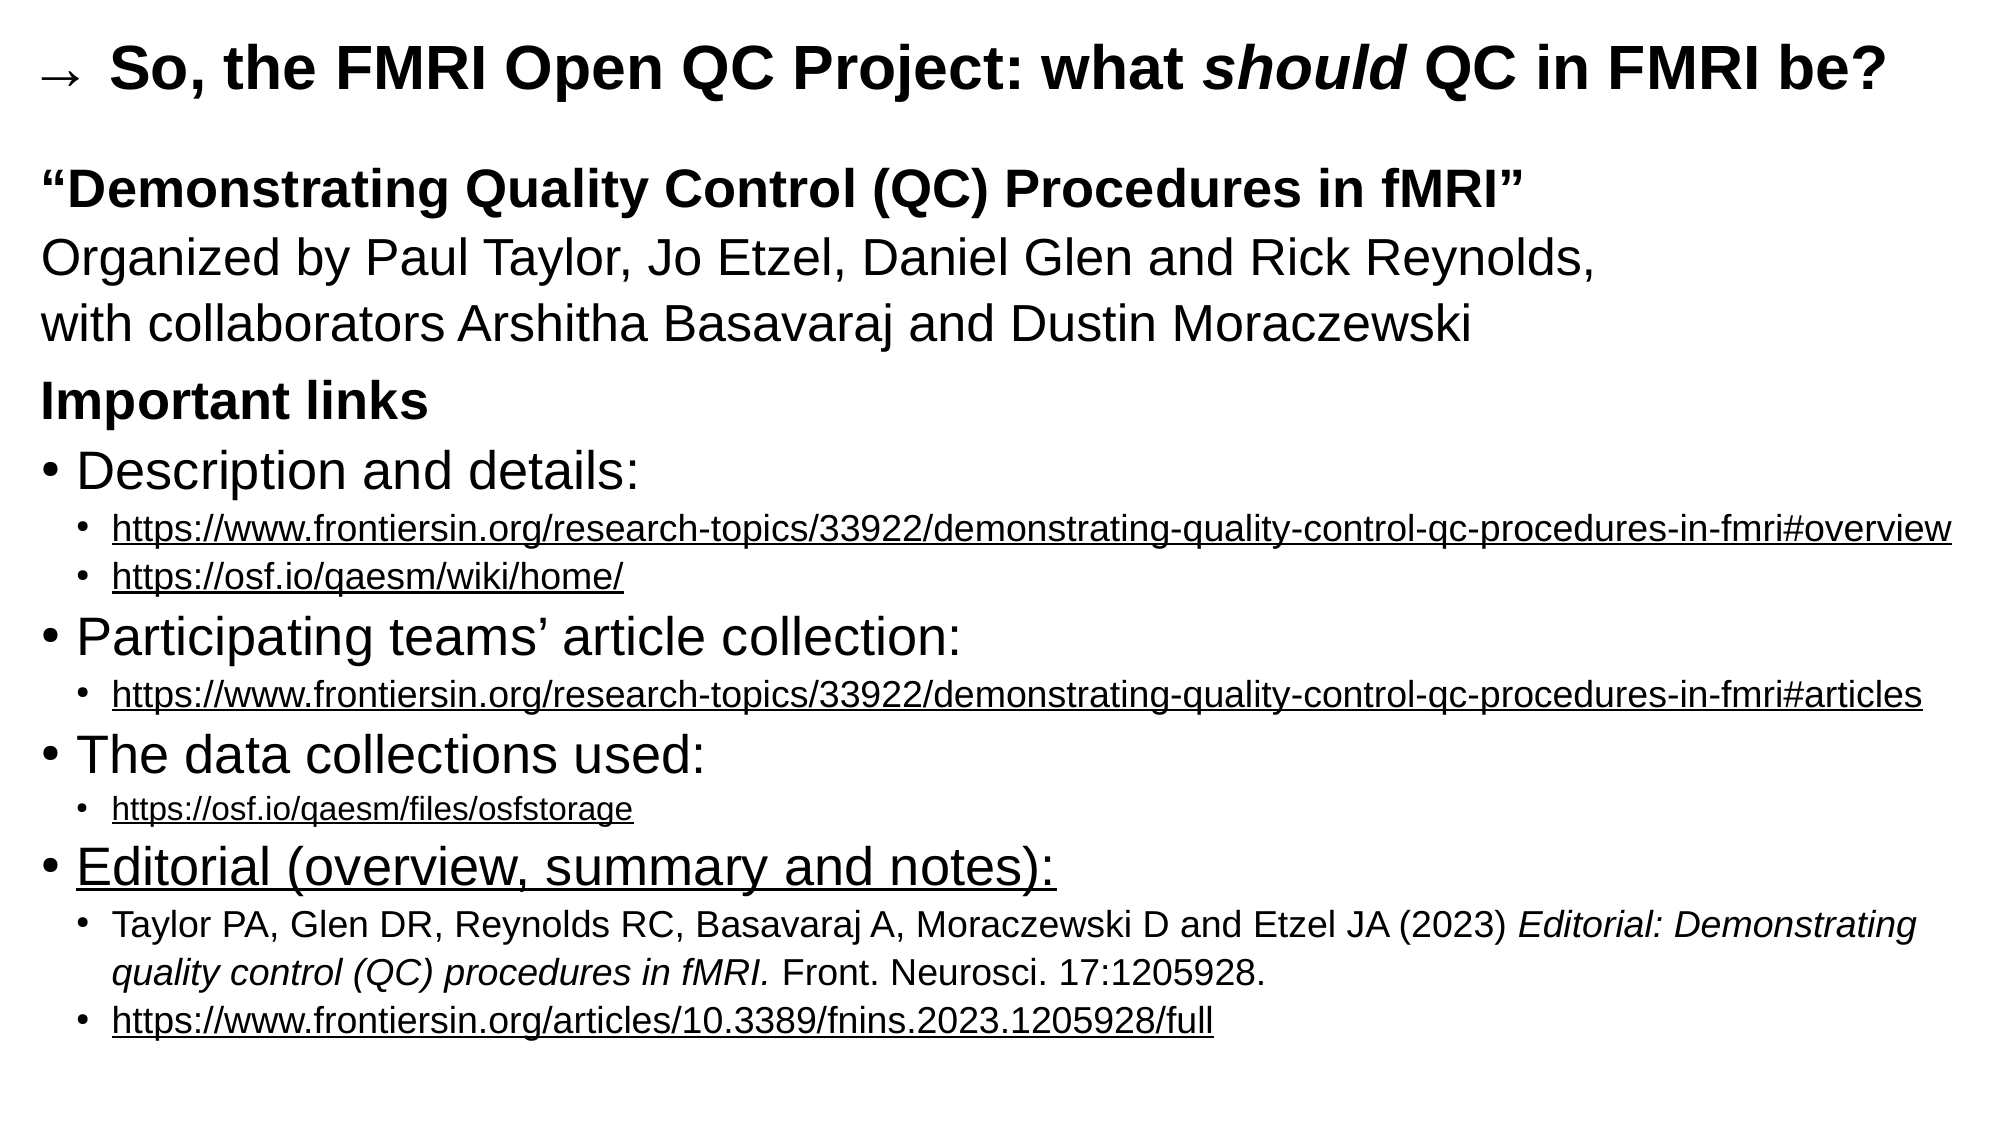

→ So, the FMRI Open QC Project: what should QC in FMRI be?
“Demonstrating Quality Control (QC) Procedures in fMRI”
Organized by Paul Taylor, Jo Etzel, Daniel Glen and Rick Reynolds,
with collaborators Arshitha Basavaraj and Dustin Moraczewski
Important links
Description and details:
https://www.frontiersin.org/research-topics/33922/demonstrating-quality-control-qc-procedures-in-fmri#overview
https://osf.io/qaesm/wiki/home/
Participating teams’ article collection:
https://www.frontiersin.org/research-topics/33922/demonstrating-quality-control-qc-procedures-in-fmri#articles
The data collections used:
https://osf.io/qaesm/files/osfstorage
Editorial (overview, summary and notes):
Taylor PA, Glen DR, Reynolds RC, Basavaraj A, Moraczewski D and Etzel JA (2023) Editorial: Demonstrating
quality control (QC) procedures in fMRI. Front. Neurosci. 17:1205928.
https://www.frontiersin.org/articles/10.3389/fnins.2023.1205928/full